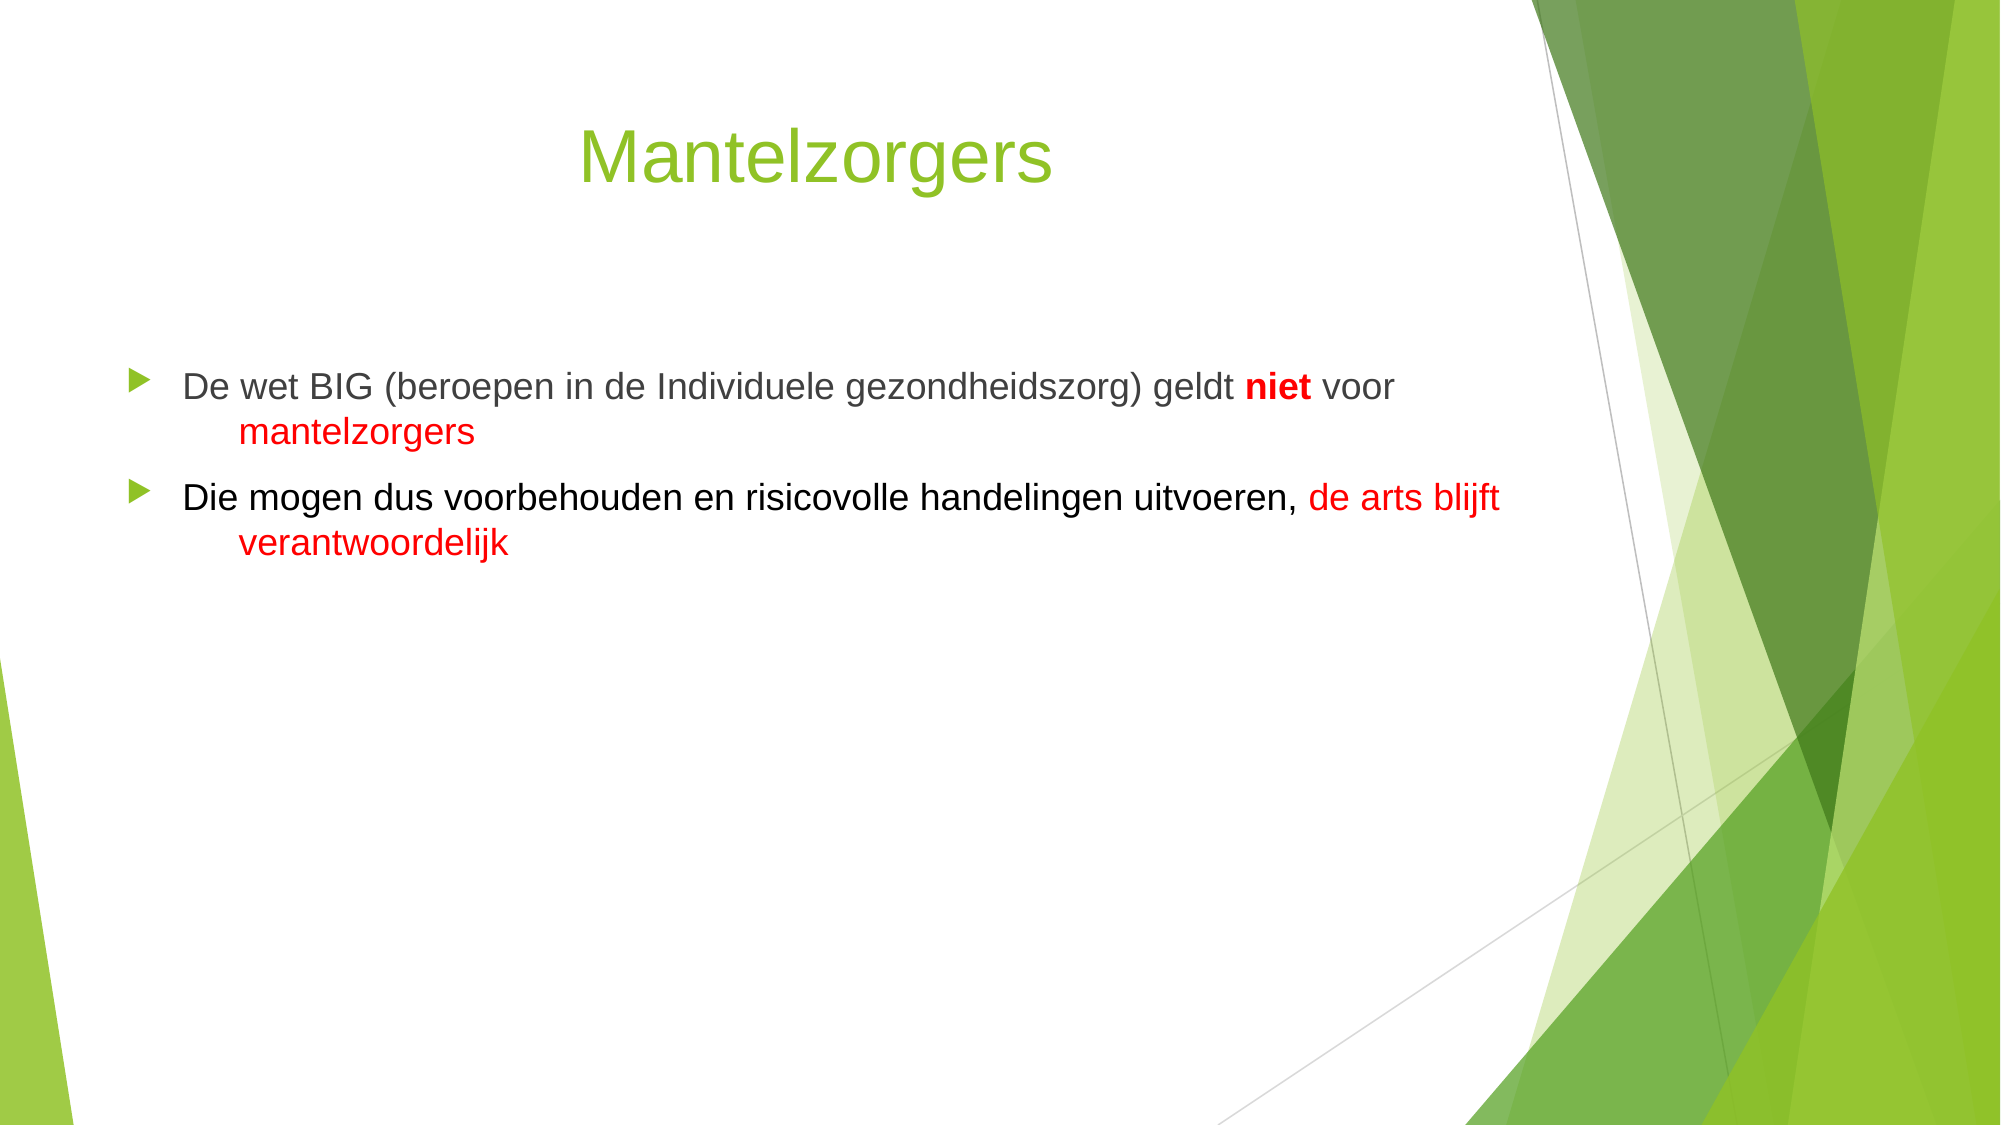

# Mantelzorgers
De wet BIG (beroepen in de Individuele gezondheidszorg) geldt niet voor mantelzorgers
Die mogen dus voorbehouden en risicovolle handelingen uitvoeren, de arts blijft verantwoordelijk